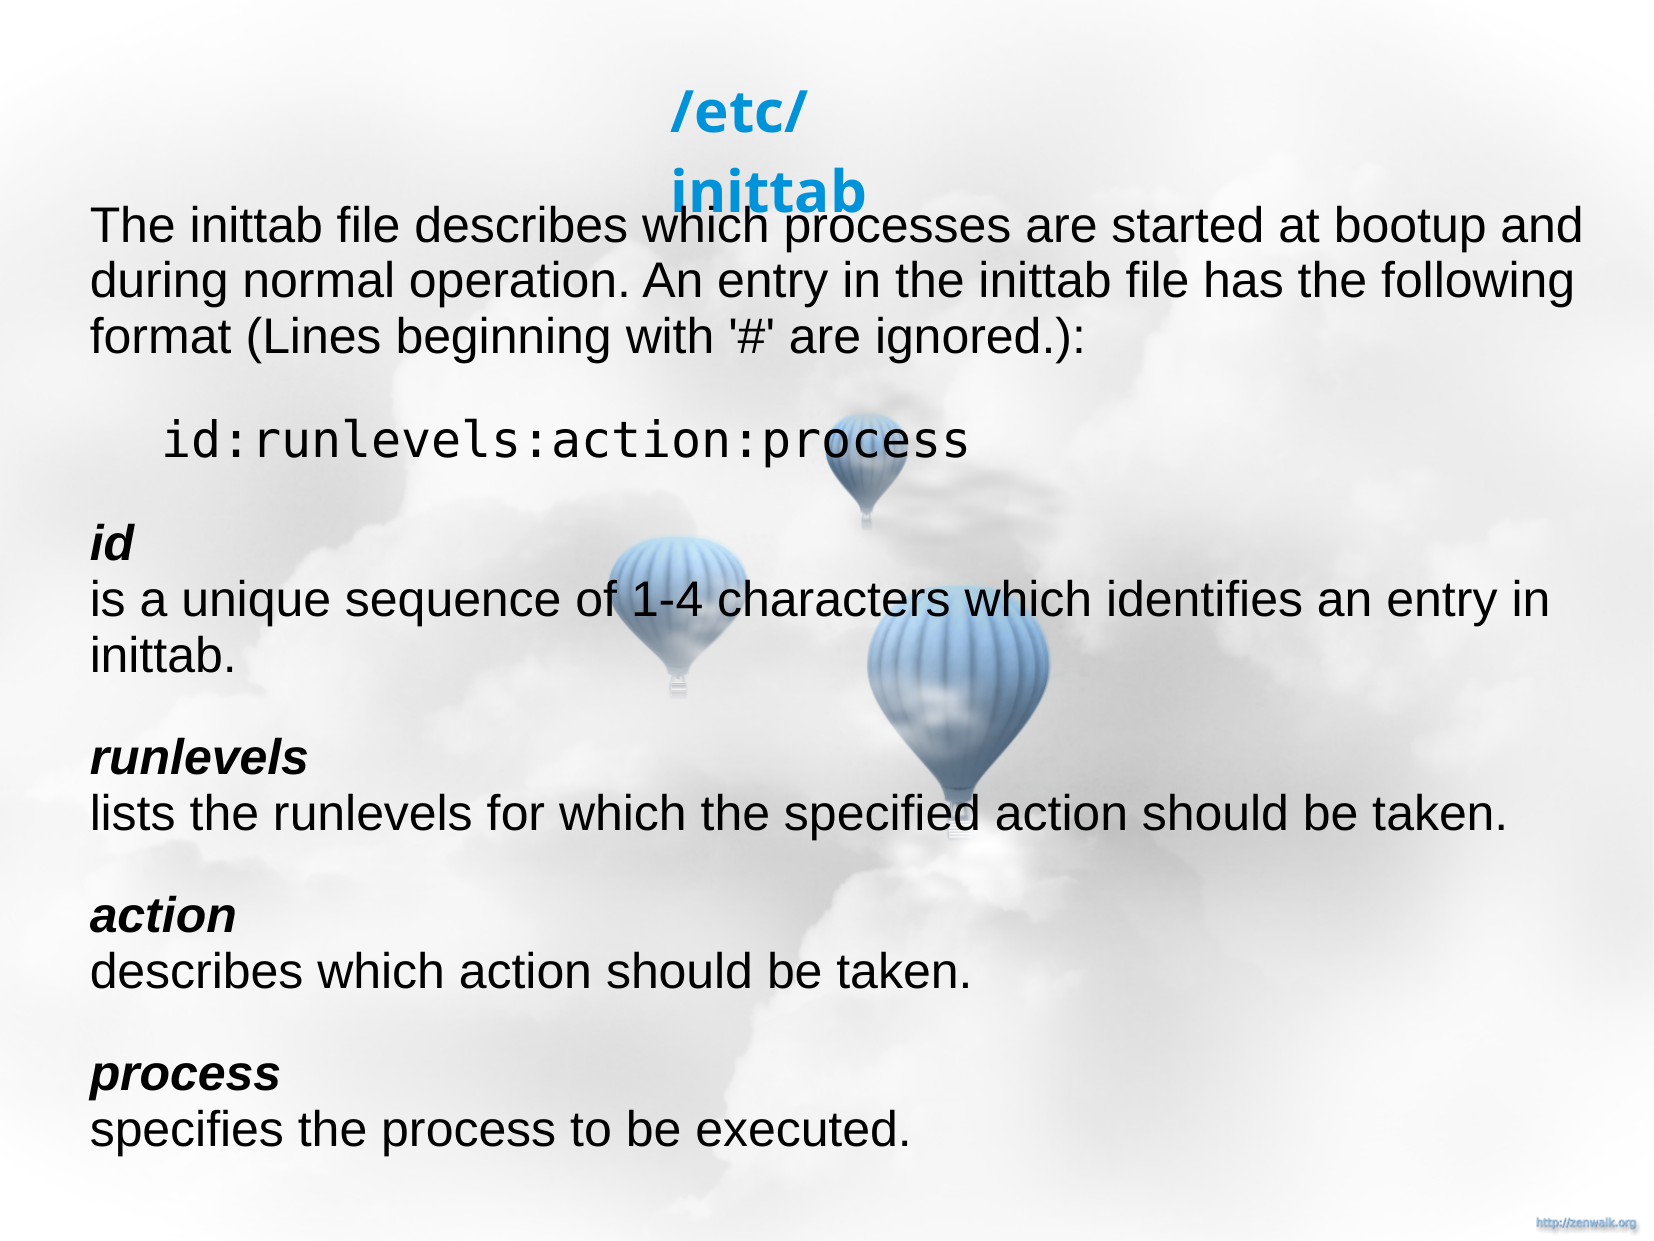

/etc/inittab
The inittab file describes which processes are started at bootup and during normal operation. An entry in the inittab file has the following format (Lines beginning with '#' are ignored.):
 id:runlevels:action:process
id
is a unique sequence of 1-4 characters which identifies an entry in inittab.
runlevels
lists the runlevels for which the specified action should be taken.
action
describes which action should be taken.
process
specifies the process to be executed.